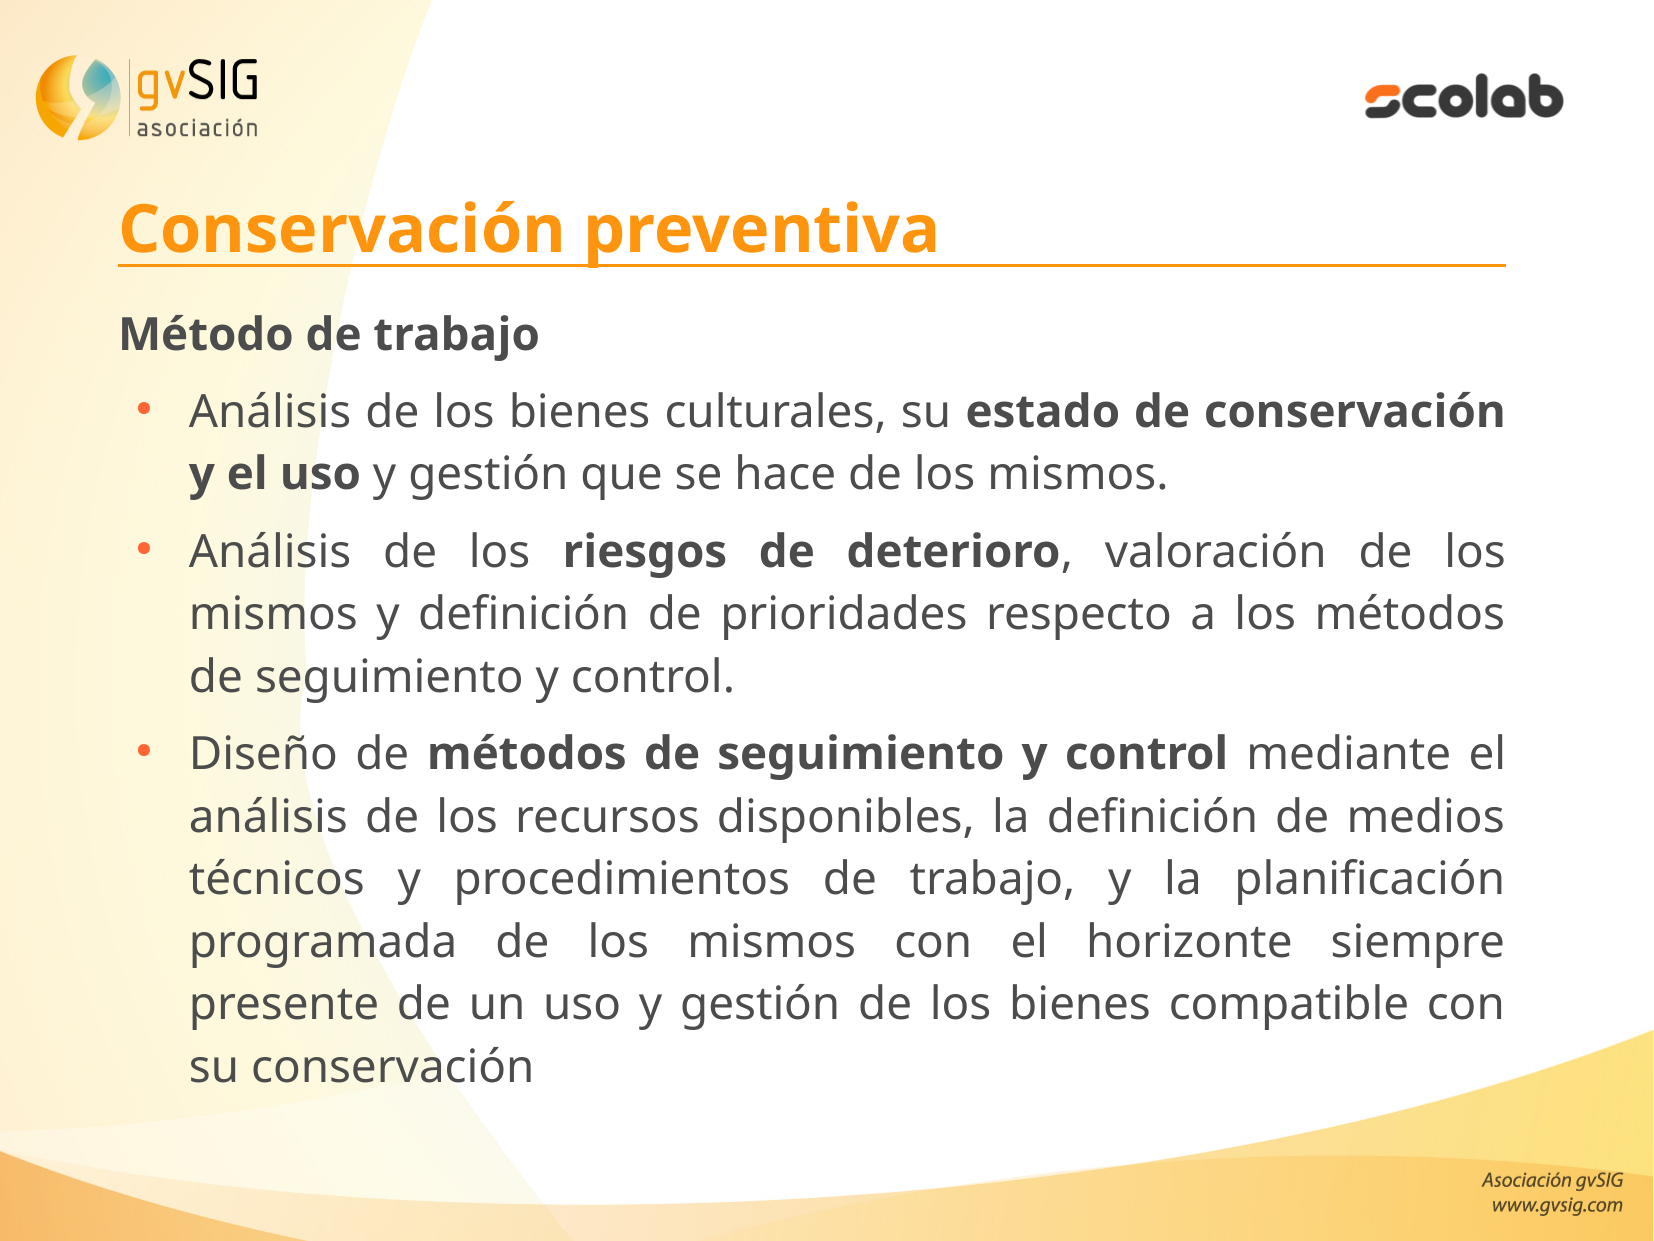

# Conservación preventiva
Método de trabajo
Análisis de los bienes culturales, su estado de conservación y el uso y gestión que se hace de los mismos.
Análisis de los riesgos de deterioro, valoración de los mismos y definición de prioridades respecto a los métodos de seguimiento y control.
Diseño de métodos de seguimiento y control mediante el análisis de los recursos disponibles, la definición de medios técnicos y procedimientos de trabajo, y la planificación programada de los mismos con el horizonte siempre presente de un uso y gestión de los bienes compatible con su conservación